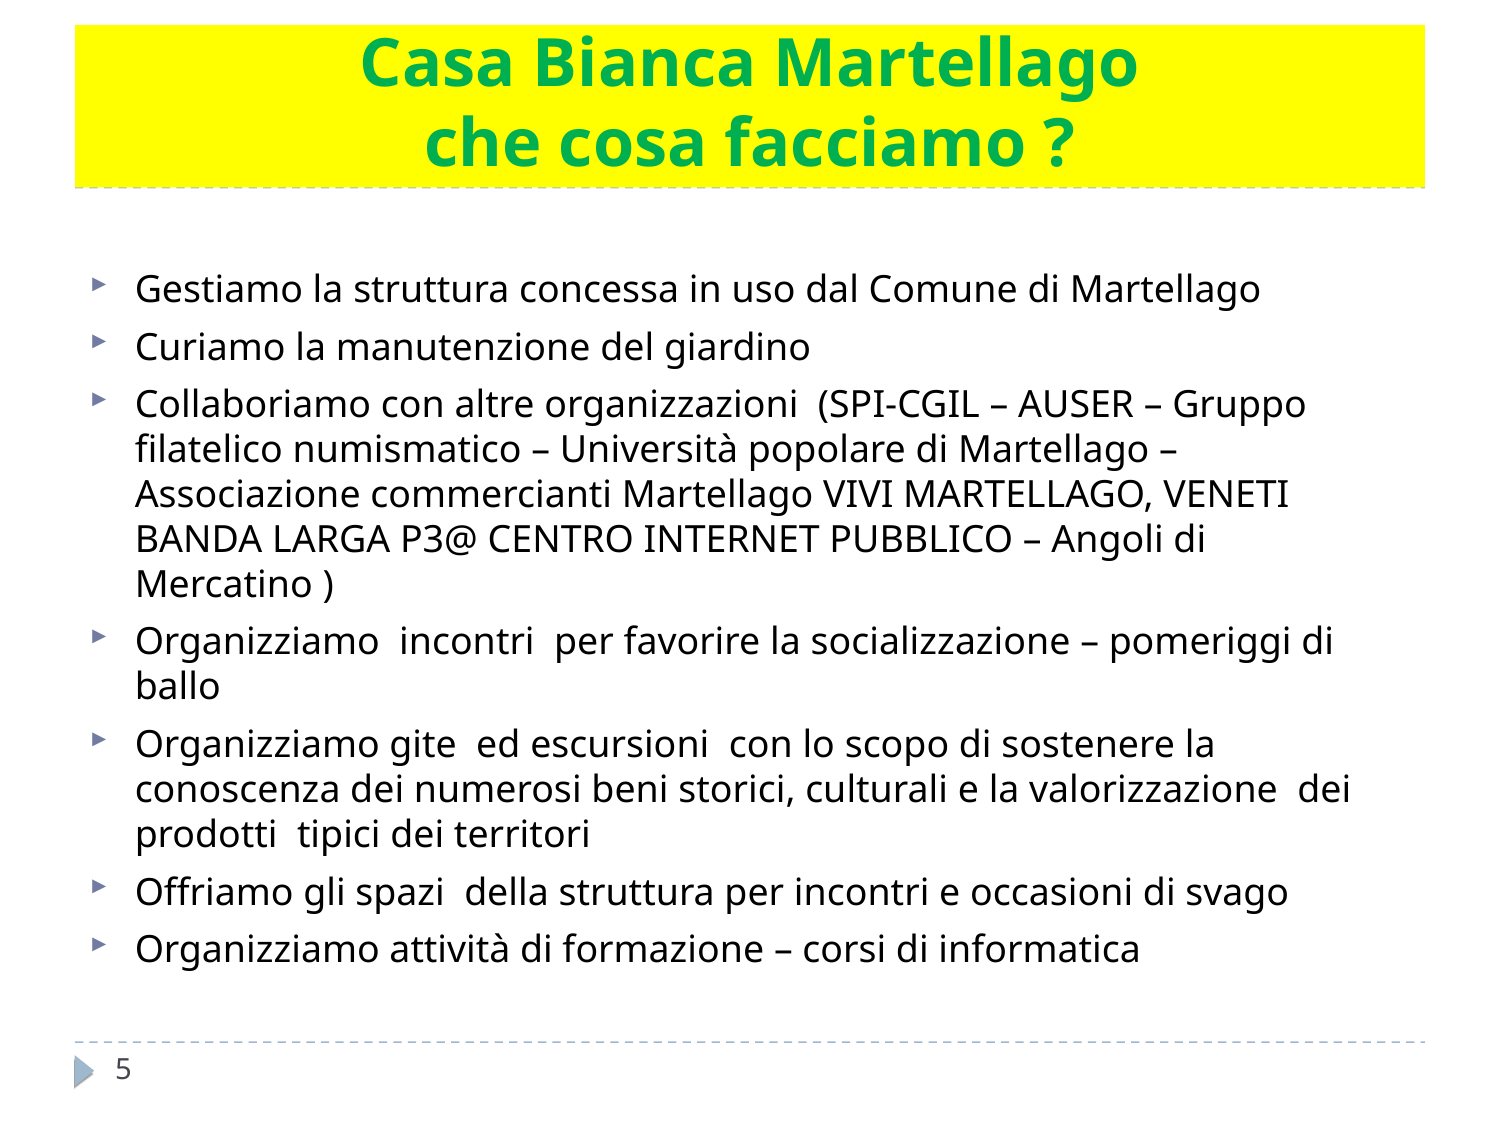

# Casa Bianca Martellago che cosa facciamo ?
Gestiamo la struttura concessa in uso dal Comune di Martellago
Curiamo la manutenzione del giardino
Collaboriamo con altre organizzazioni (SPI-CGIL – AUSER – Gruppo filatelico numismatico – Università popolare di Martellago – Associazione commercianti Martellago VIVI MARTELLAGO, VENETI BANDA LARGA P3@ CENTRO INTERNET PUBBLICO – Angoli di Mercatino )
Organizziamo incontri per favorire la socializzazione – pomeriggi di ballo
Organizziamo gite ed escursioni con lo scopo di sostenere la conoscenza dei numerosi beni storici, culturali e la valorizzazione dei prodotti tipici dei territori
Offriamo gli spazi della struttura per incontri e occasioni di svago
Organizziamo attività di formazione – corsi di informatica